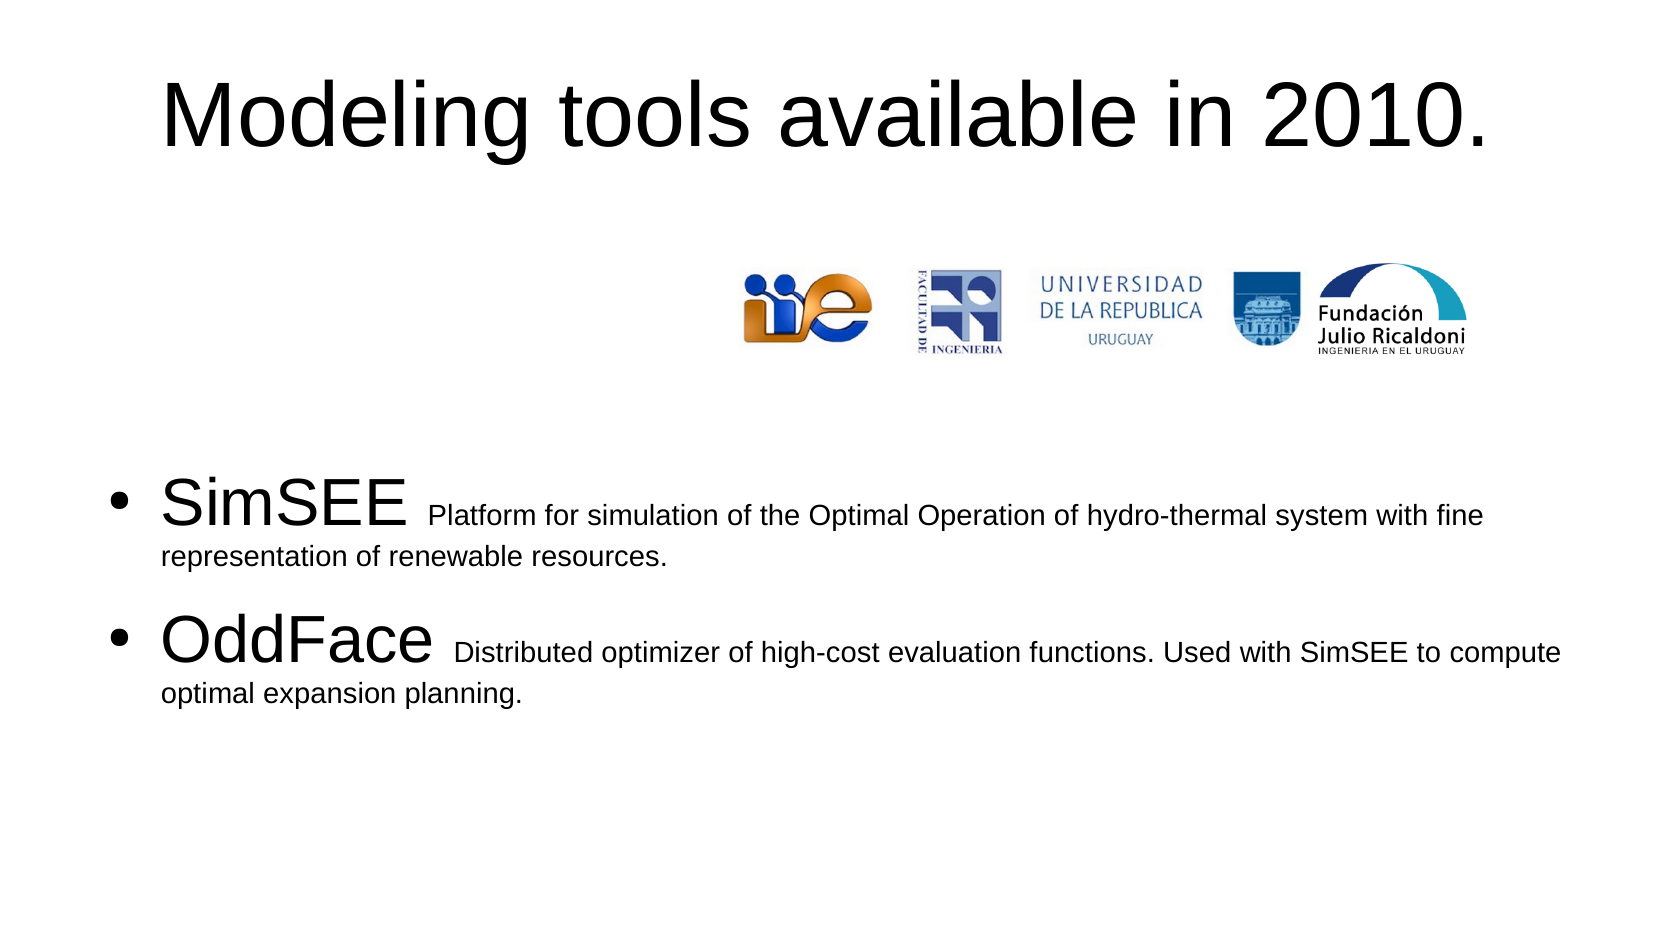

# Modeling tools available in 2010.
SimSEE Platform for simulation of the Optimal Operation of hydro-thermal system with fine representation of renewable resources.
OddFace Distributed optimizer of high-cost evaluation functions. Used with SimSEE to compute optimal expansion planning.